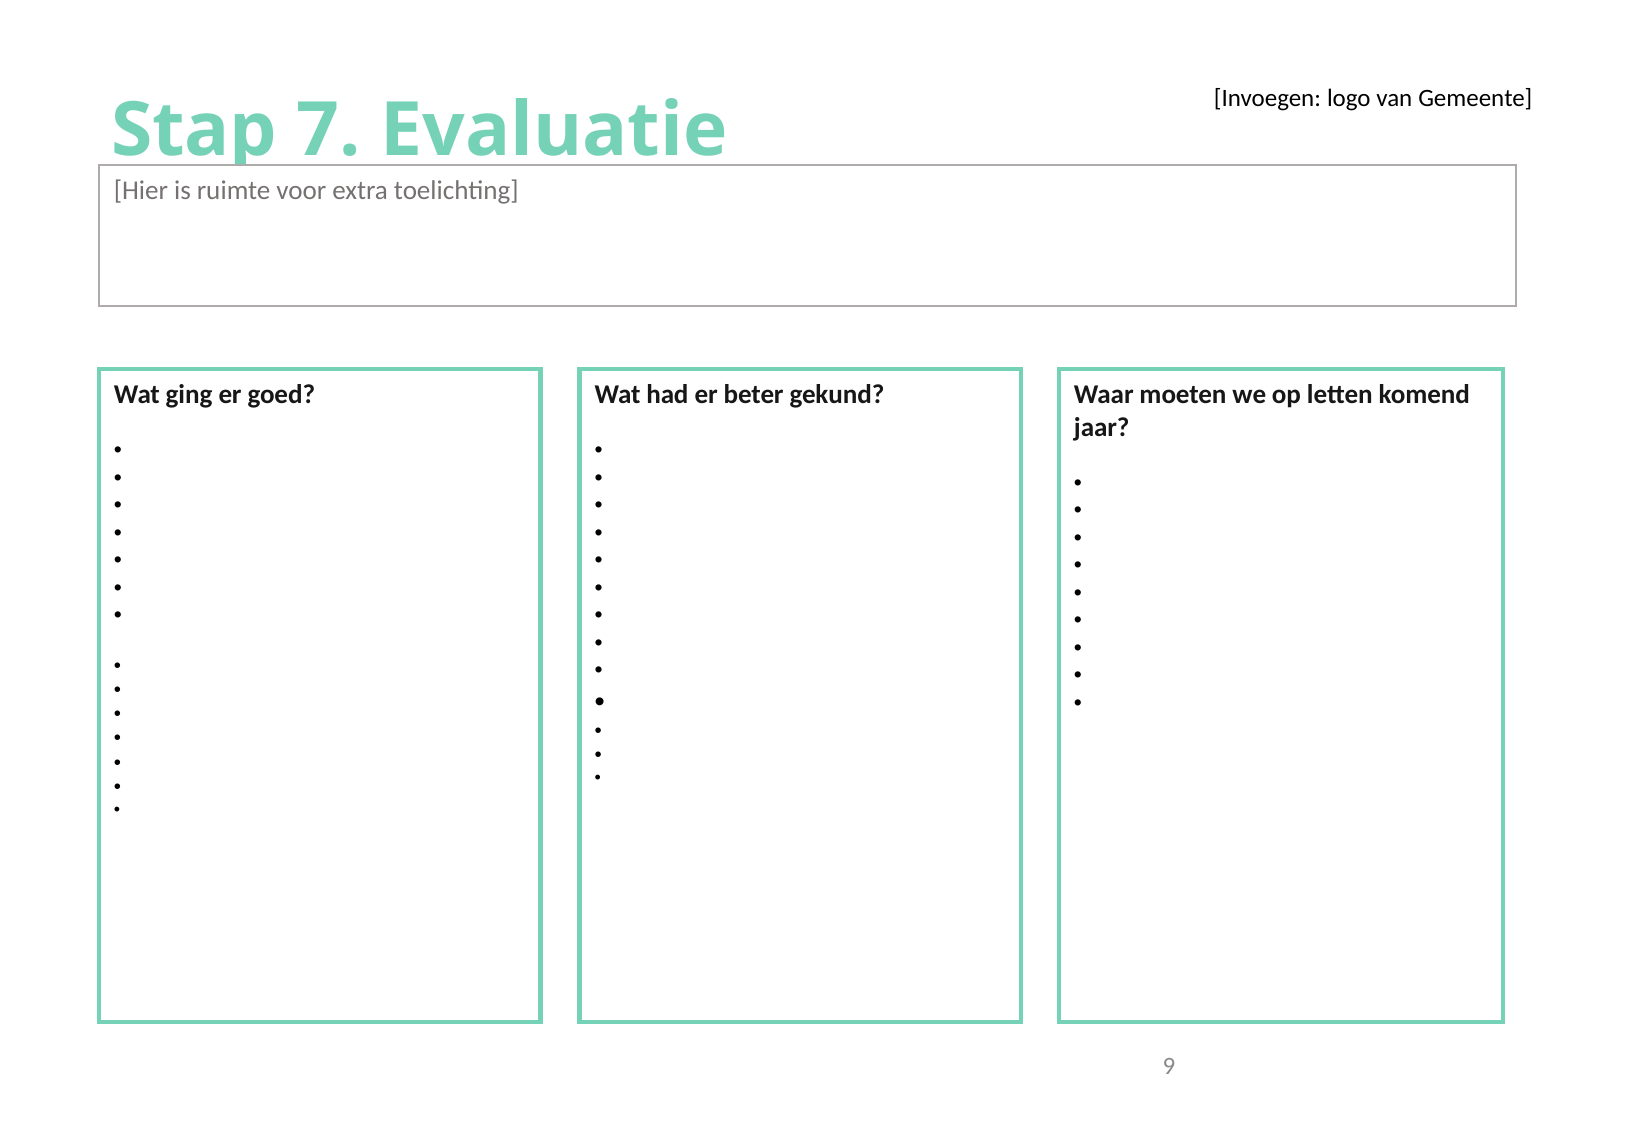

Stap 7. Evaluatie
[Invoegen: logo van Gemeente]
[Hier is ruimte voor extra toelichting]
Wat ging er goed?
Wat had er beter gekund?
Waar moeten we op letten komend jaar?